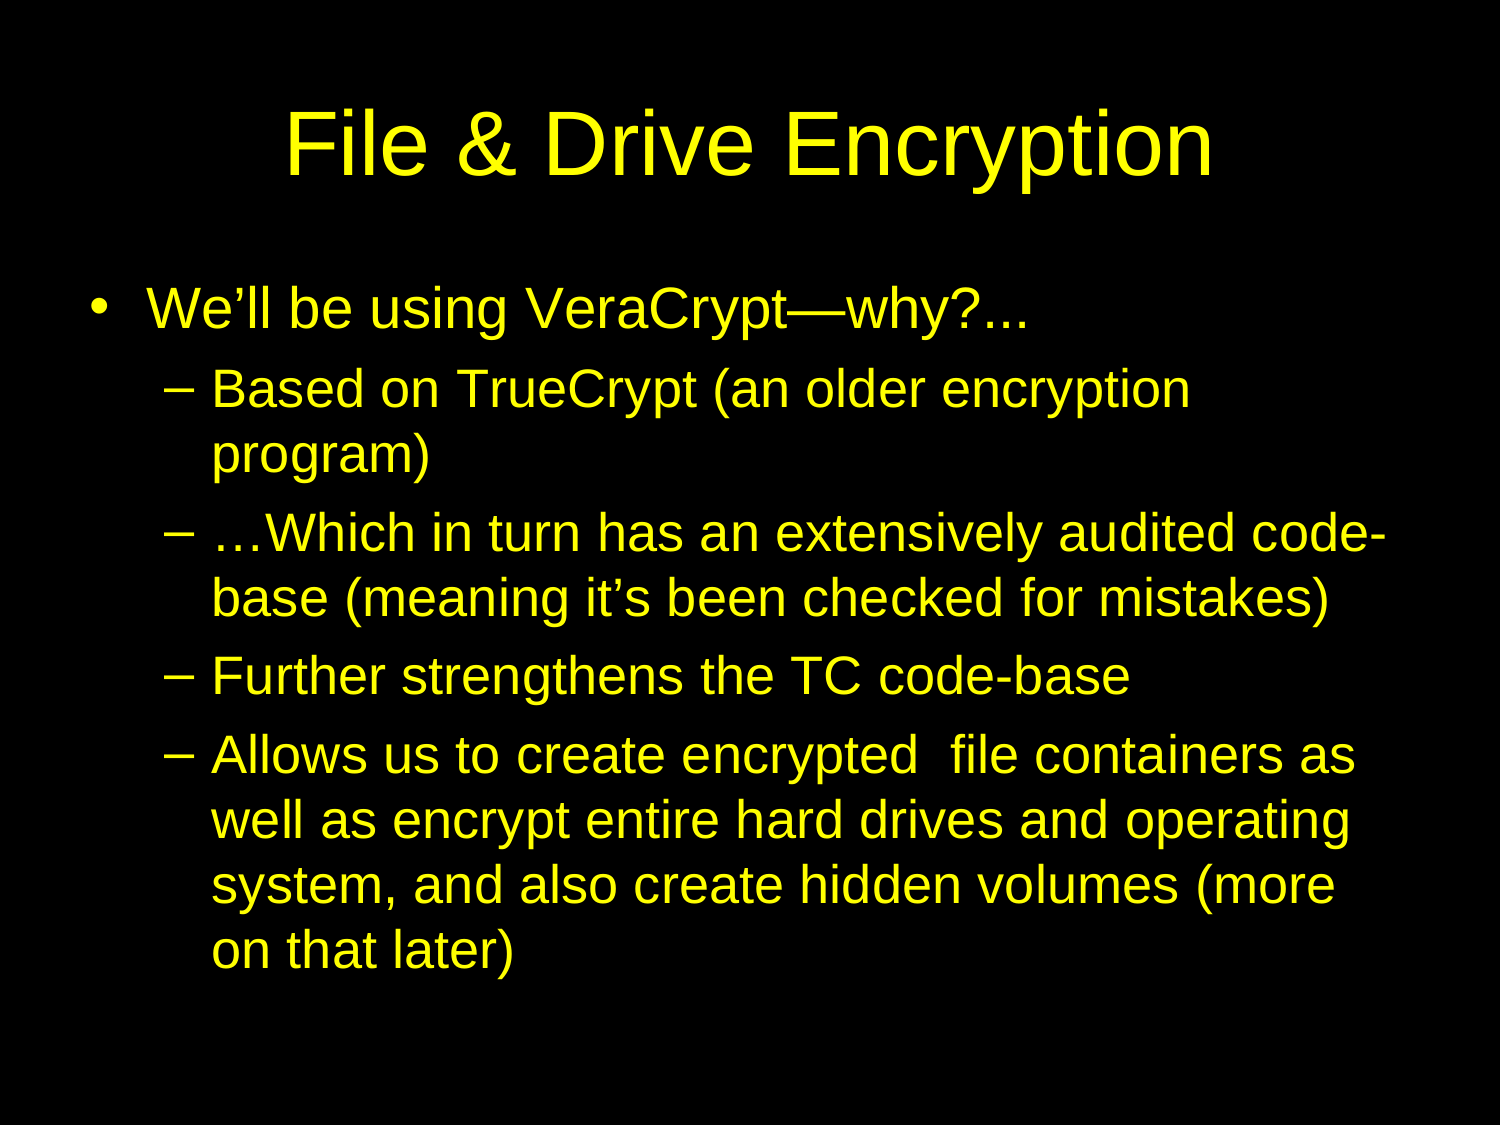

# File & Drive Encryption
We’ll be using VeraCrypt—why?...
Based on TrueCrypt (an older encryption program)
…Which in turn has an extensively audited code-base (meaning it’s been checked for mistakes)
Further strengthens the TC code-base
Allows us to create encrypted file containers as well as encrypt entire hard drives and operating system, and also create hidden volumes (more on that later)